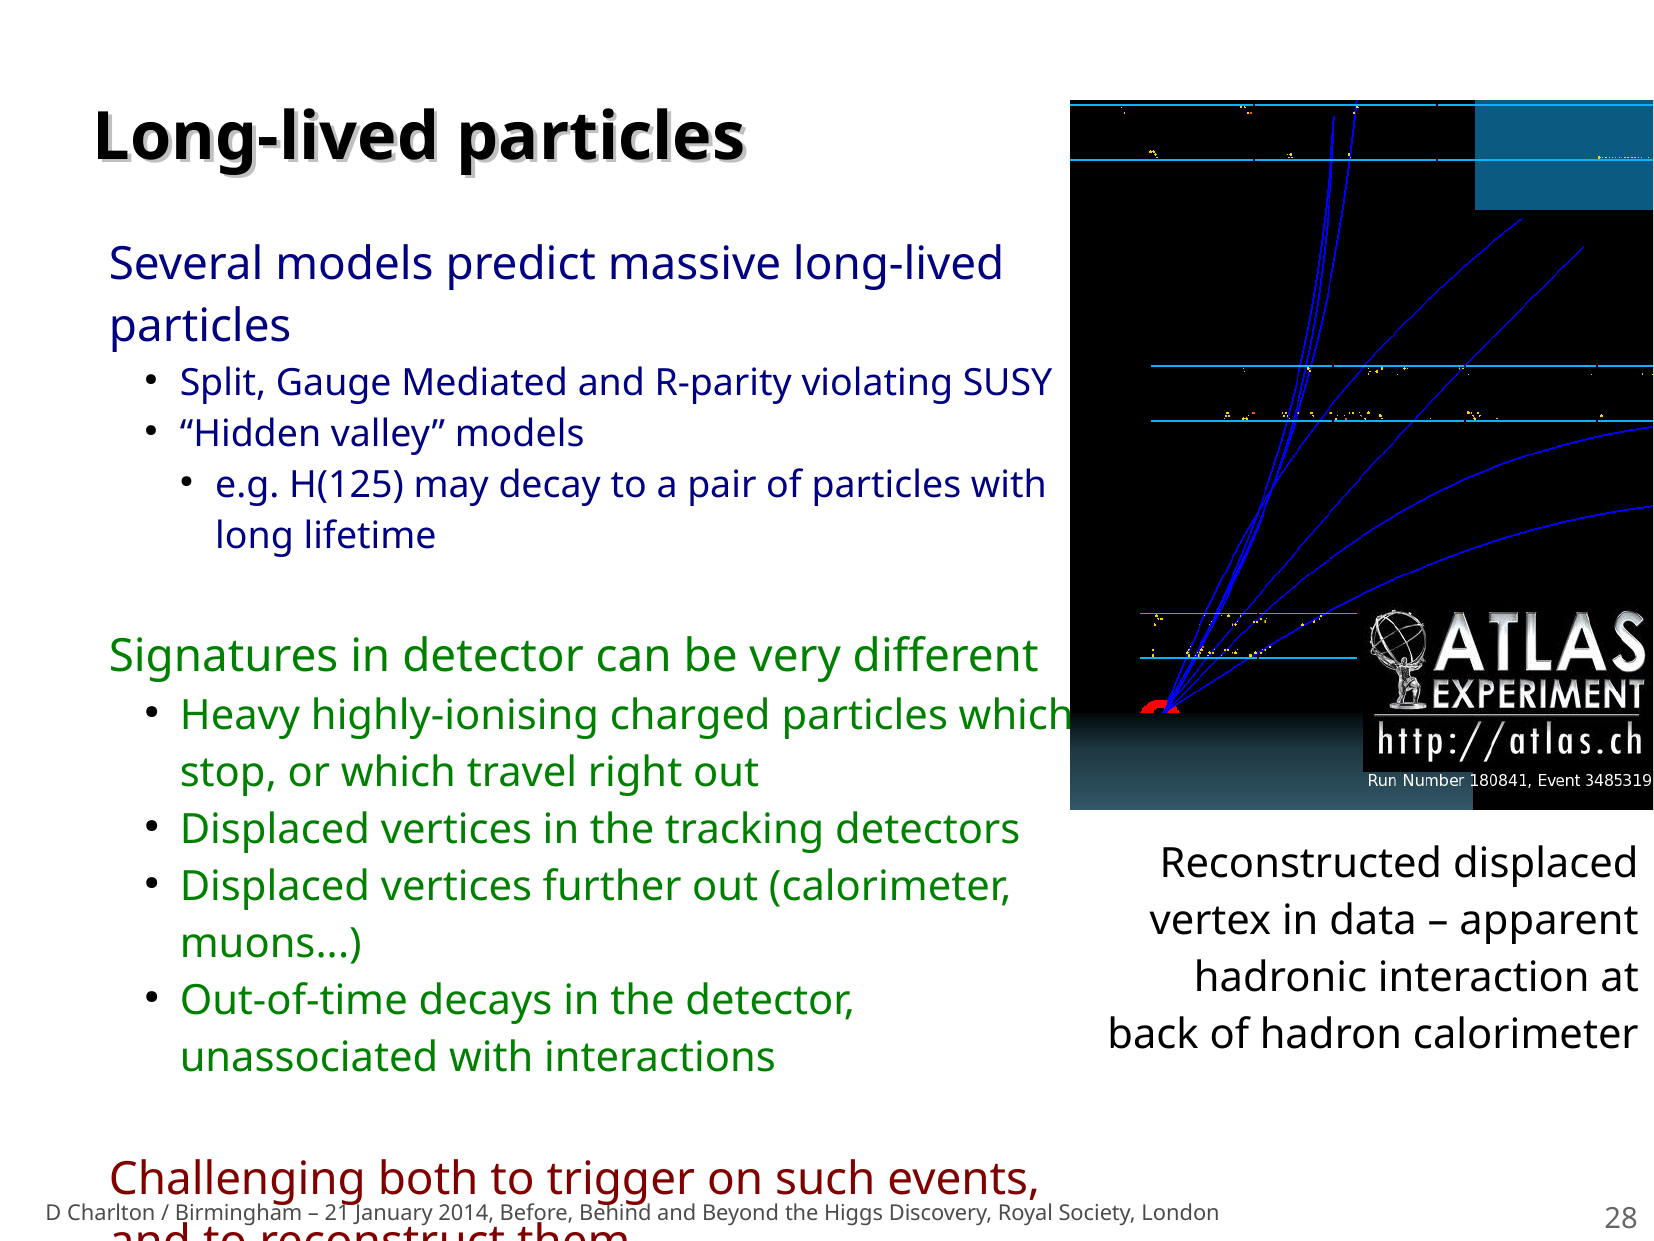

Long-lived particles
Reconstructed displaced vertex in data – apparent hadronic interaction at back of hadron calorimeter
Several models predict massive long-lived particles
Split, Gauge Mediated and R-parity violating SUSY
“Hidden valley” models
e.g. H(125) may decay to a pair of particles with long lifetime
Signatures in detector can be very different
Heavy highly-ionising charged particles which stop, or which travel right out
Displaced vertices in the tracking detectors
Displaced vertices further out (calorimeter, muons...)
Out-of-time decays in the detector, unassociated with interactions
Challenging both to trigger on such events, and to reconstruct them